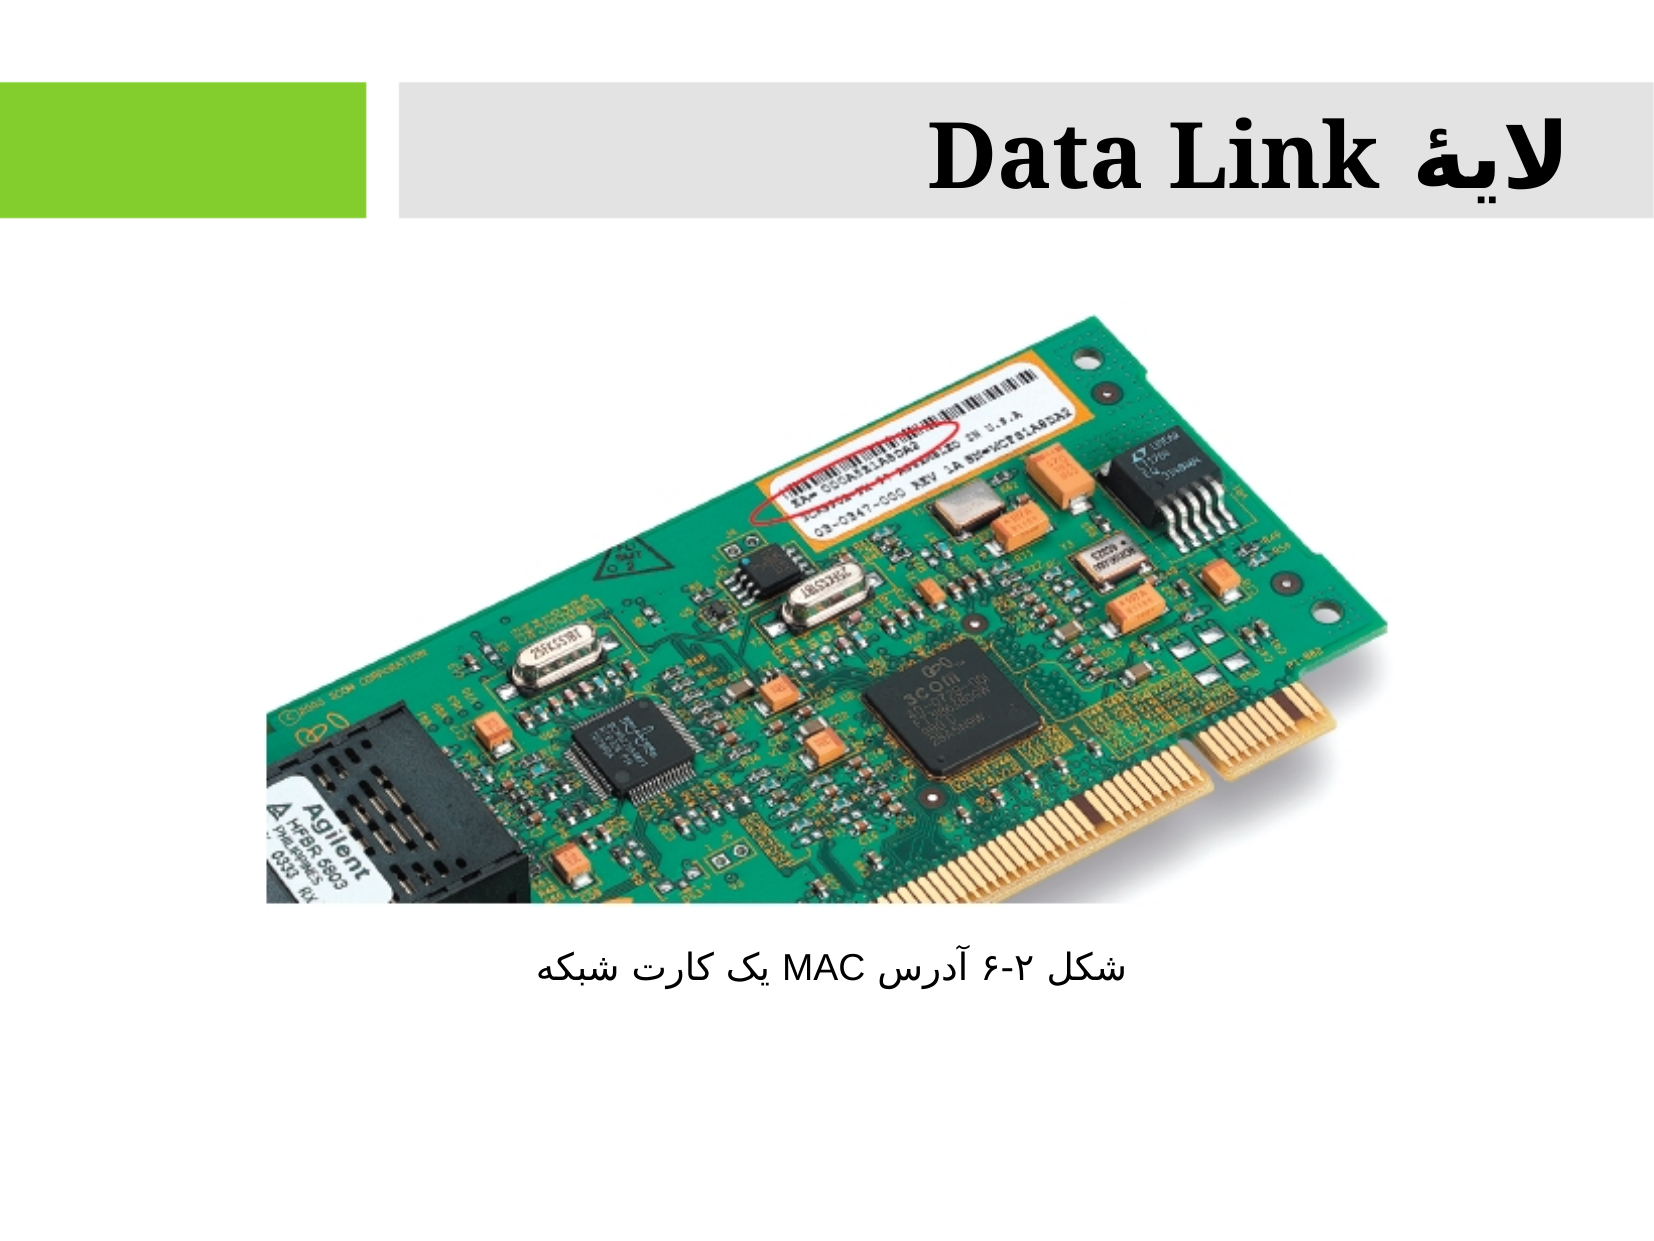

# لایهٔ Data Link
شکل ۲-۶ آدرس MAC یک کارت شبکه